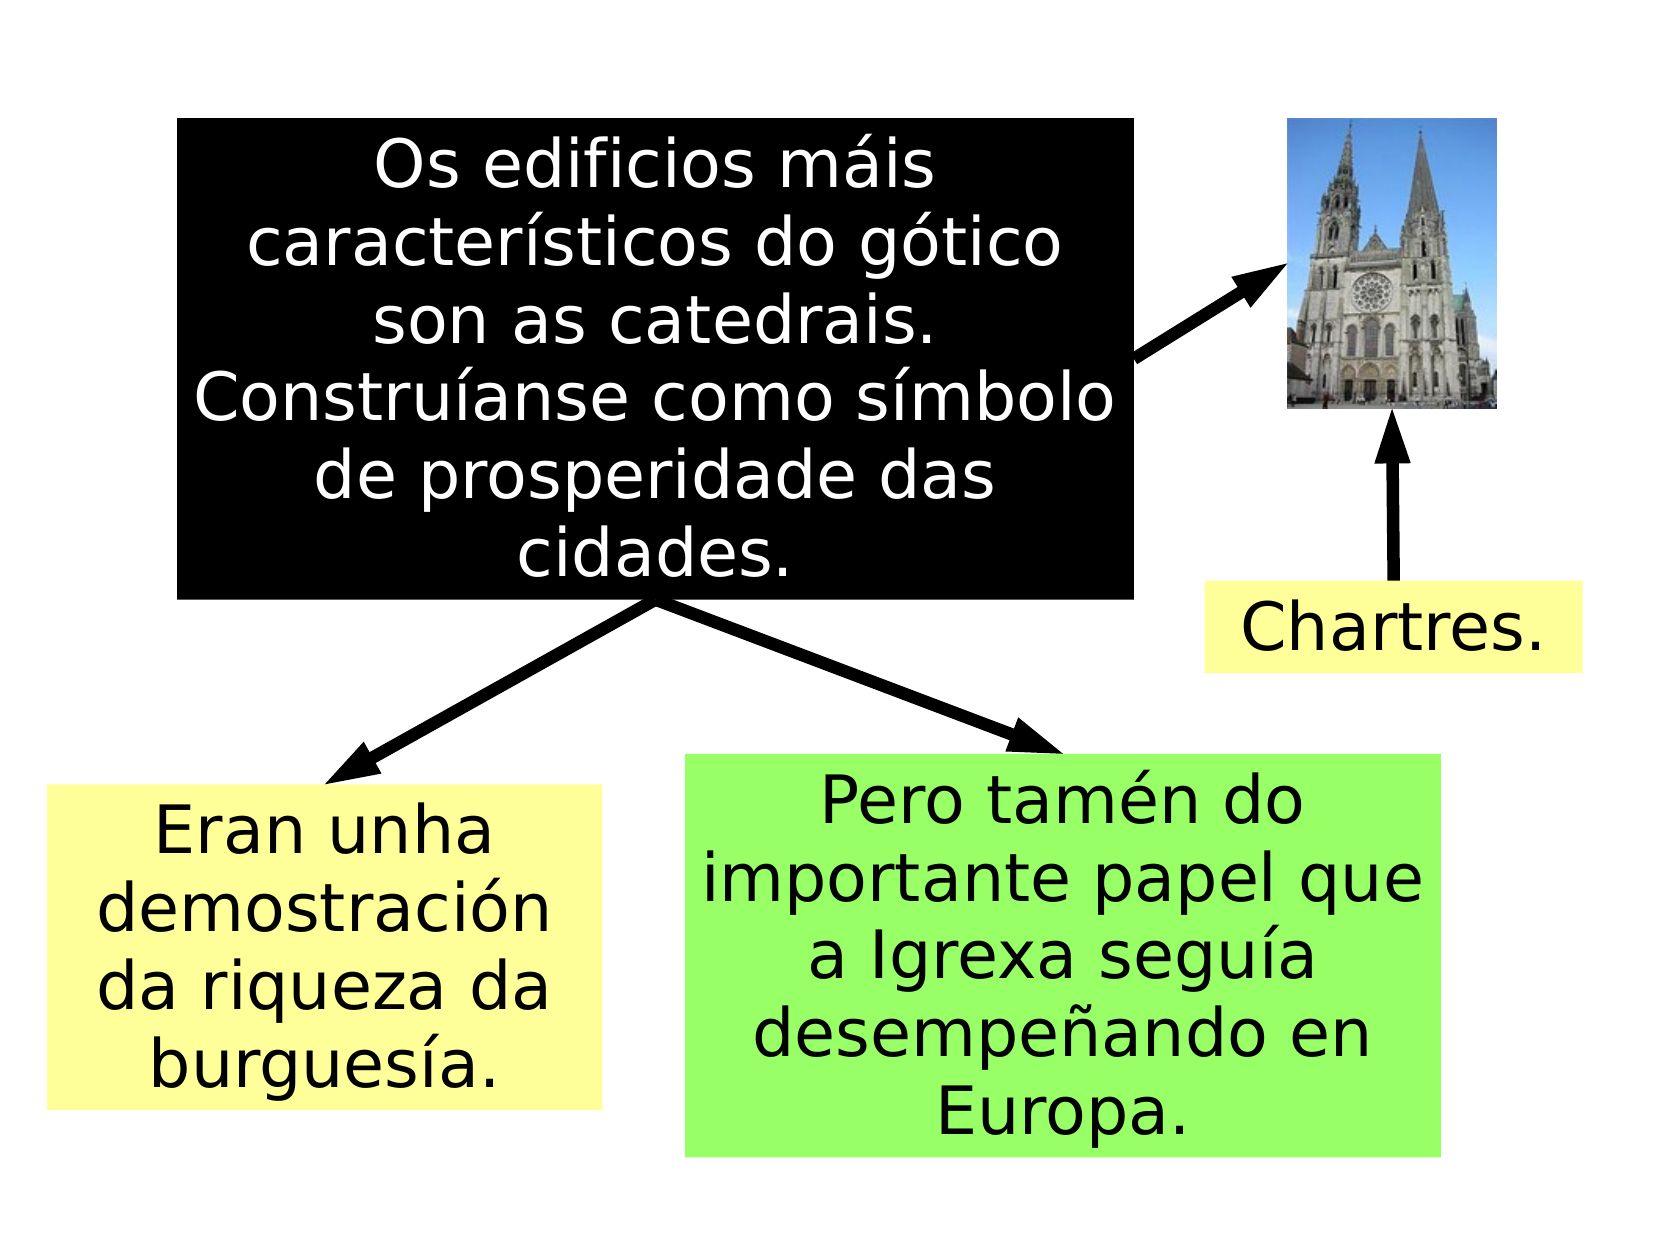

Os edificios máis característicos do gótico son as catedrais. Construíanse como símbolo de prosperidade das cidades.
Chartres.
Pero tamén do importante papel que a Igrexa seguía desempeñando en Europa.
Eran unha demostración da riqueza da burguesía.